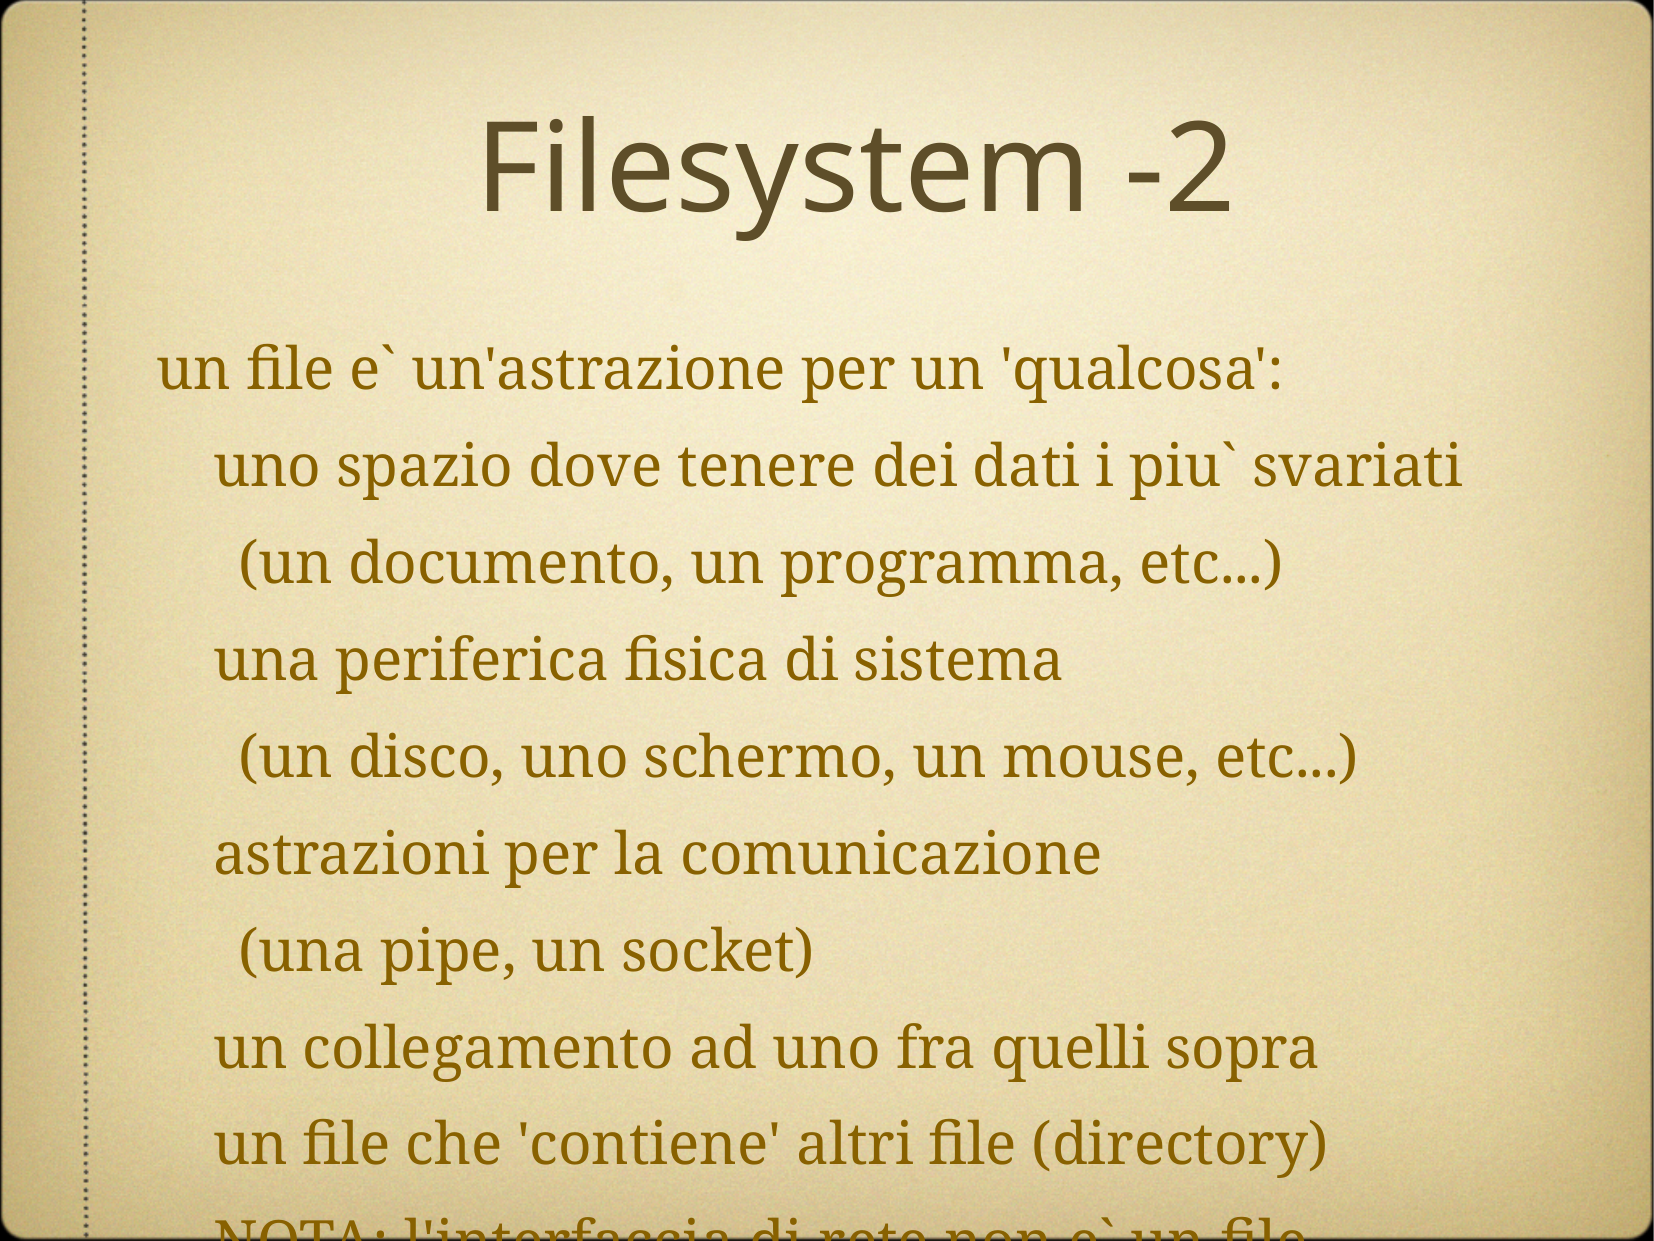

# Filesystem -2
un file e` un'astrazione per un 'qualcosa':
uno spazio dove tenere dei dati i piu` svariati
 (un documento, un programma, etc...)
una periferica fisica di sistema
 (un disco, uno schermo, un mouse, etc...)
astrazioni per la comunicazione
 (una pipe, un socket)
un collegamento ad uno fra quelli sopra
un file che 'contiene' altri file (directory)
NOTA: l'interfaccia di rete non e` un file